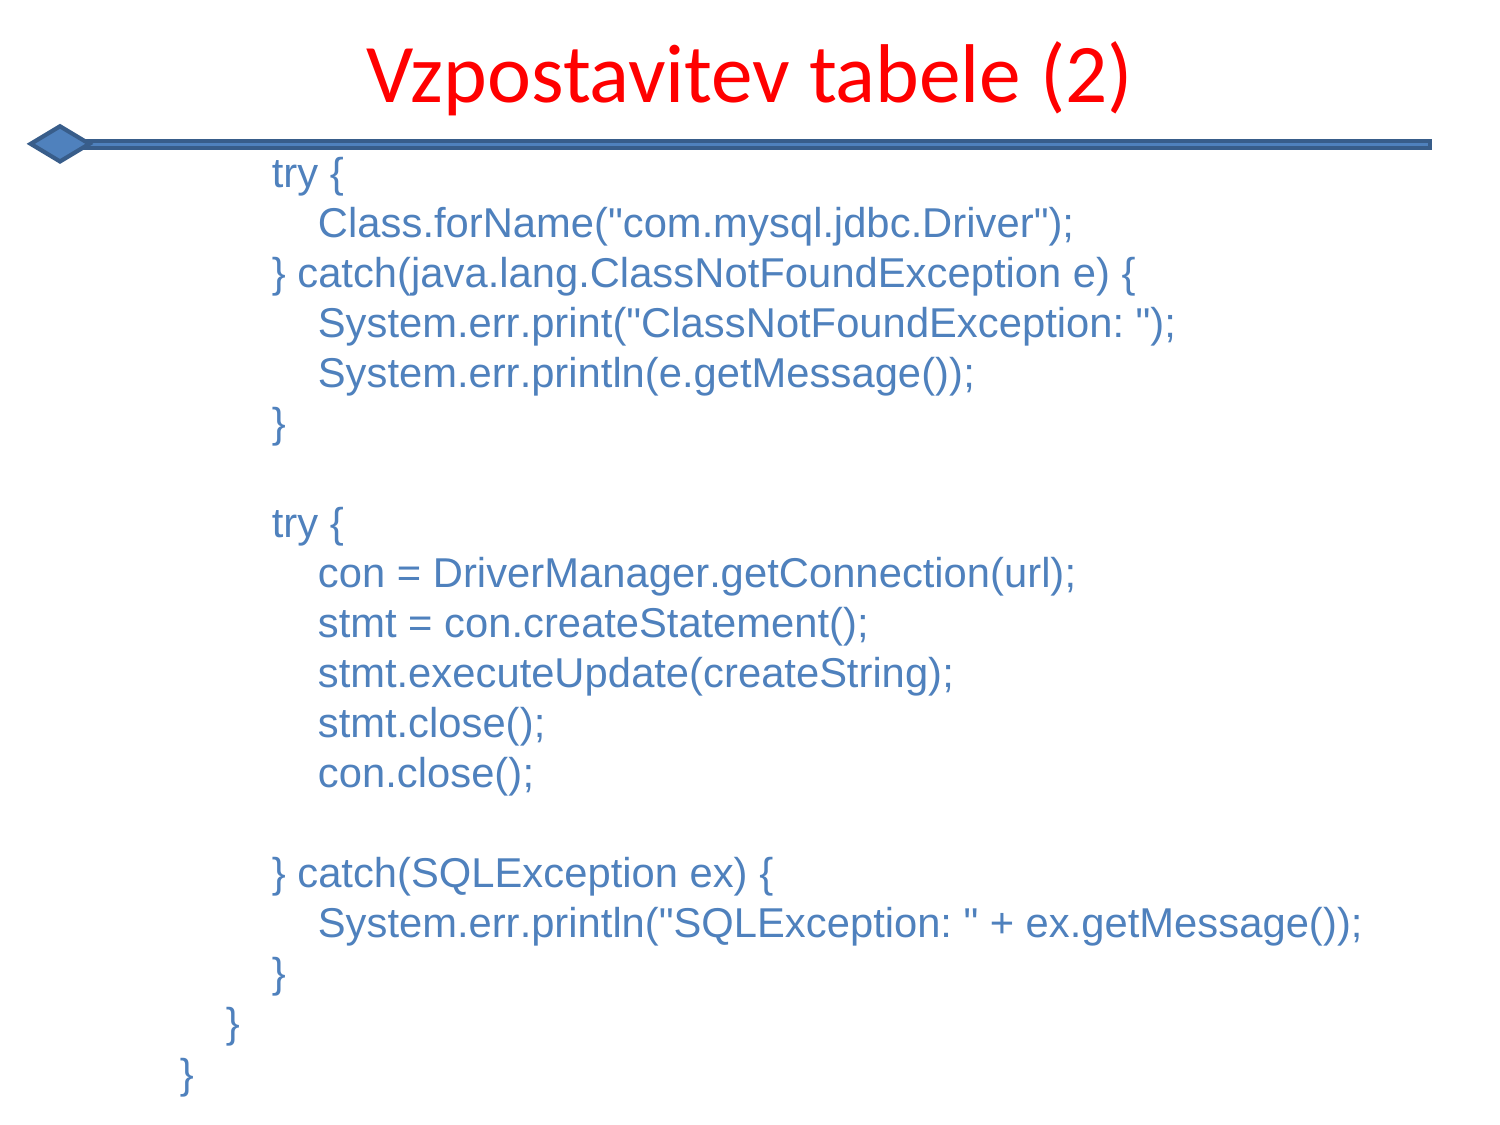

# Vzpostavitev tabele (2)
 try {
 Class.forName("com.mysql.jdbc.Driver");
 } catch(java.lang.ClassNotFoundException e) {
 System.err.print("ClassNotFoundException: ");
 System.err.println(e.getMessage());
 }
 try {
 con = DriverManager.getConnection(url);
 stmt = con.createStatement();
 stmt.executeUpdate(createString);
 stmt.close();
 con.close();
 } catch(SQLException ex) {
 System.err.println("SQLException: " + ex.getMessage());
 }
 }
}